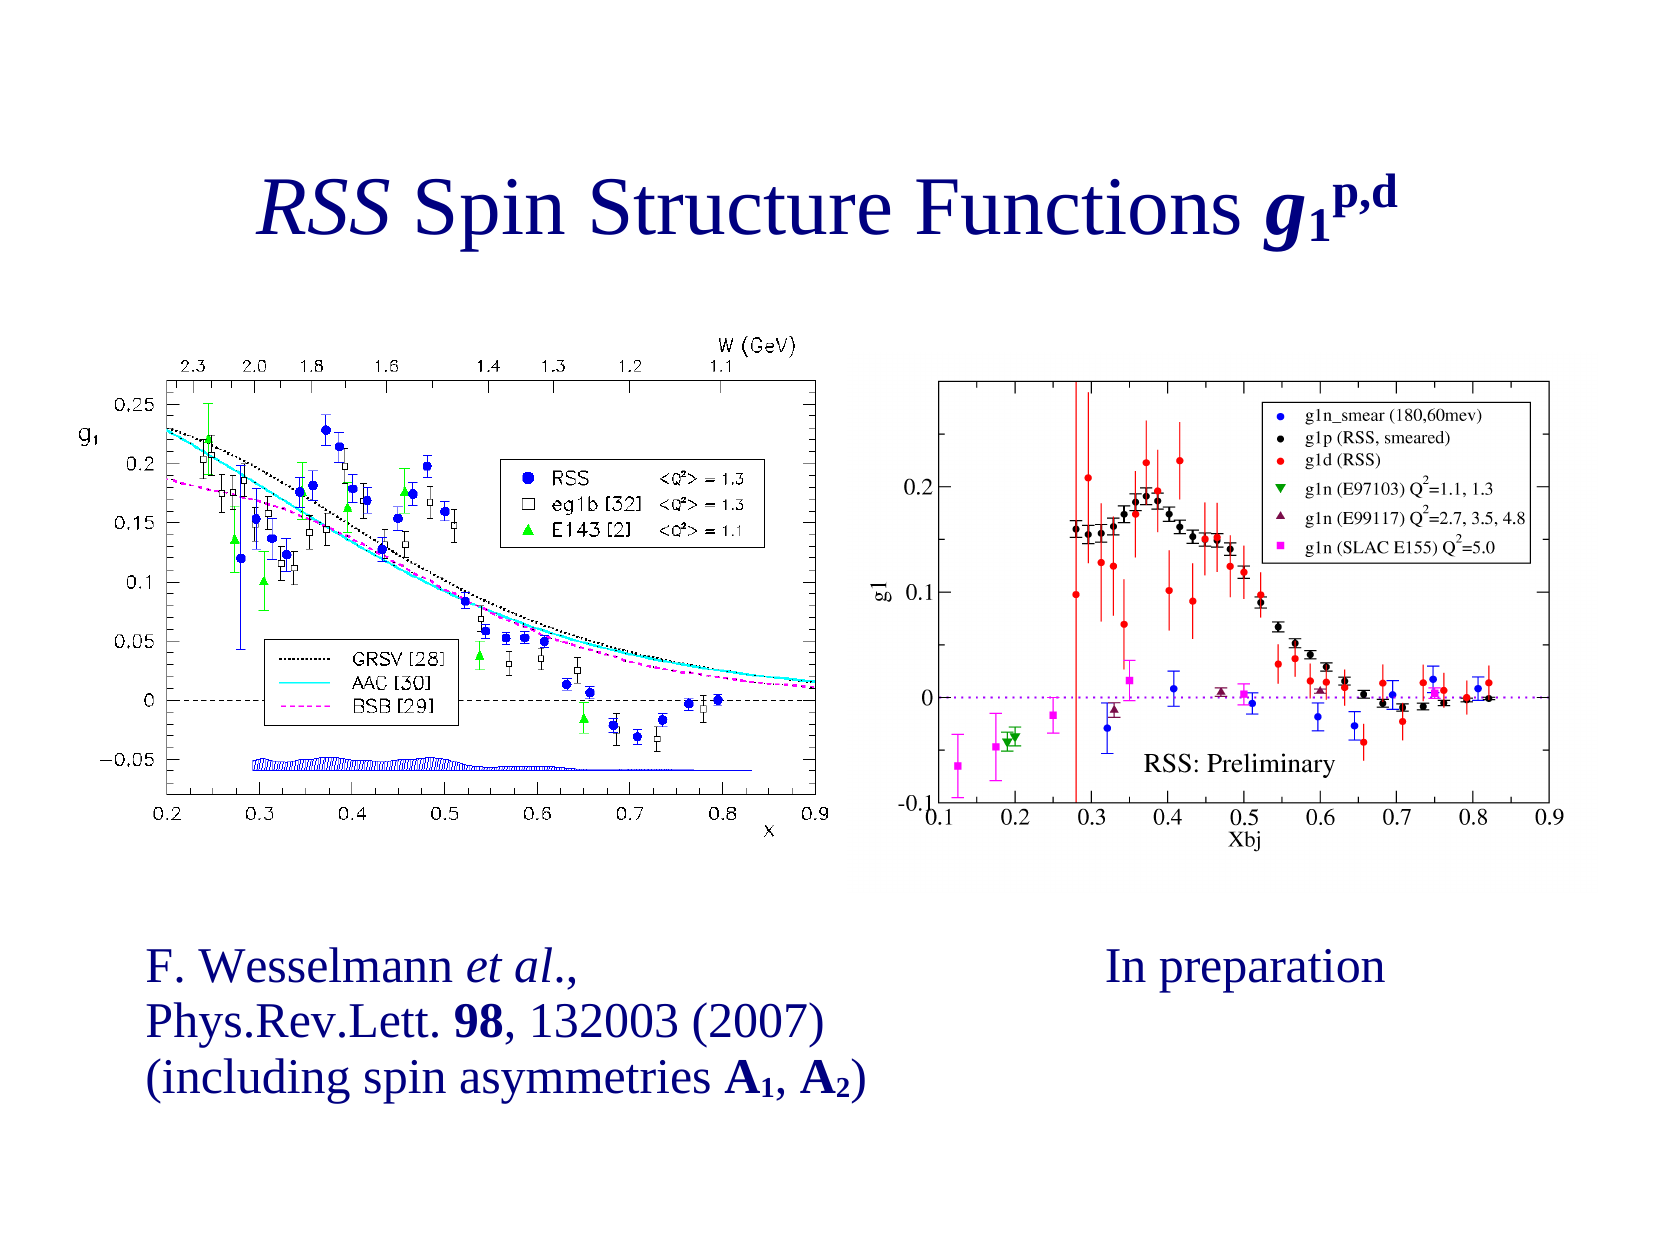

# RSS Spin Structure Functions g1p,d
F. Wesselmann et al.,
Phys.Rev.Lett. 98, 132003 (2007)
(including spin asymmetries A1, A2)
In preparation